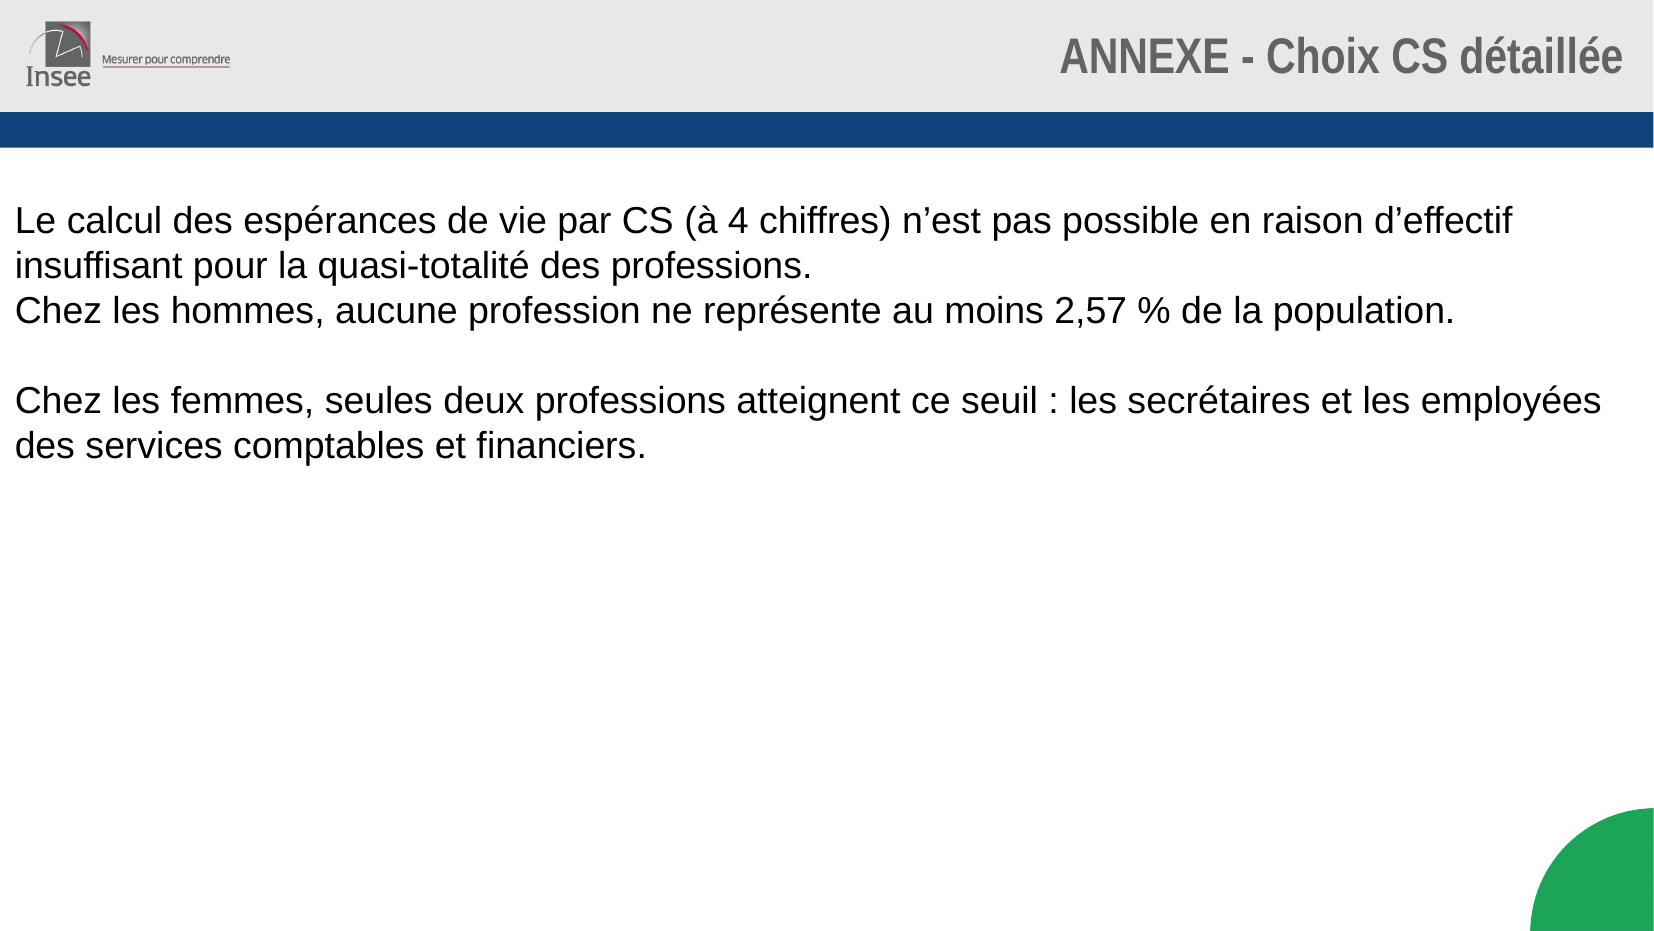

ANNEXE - Choix CS détaillée
Le calcul des espérances de vie par CS (à 4 chiffres) n’est pas possible en raison d’effectif insuffisant pour la quasi-totalité des professions.
Chez les hommes, aucune profession ne représente au moins 2,57 % de la population.
Chez les femmes, seules deux professions atteignent ce seuil : les secrétaires et les employées des services comptables et financiers.